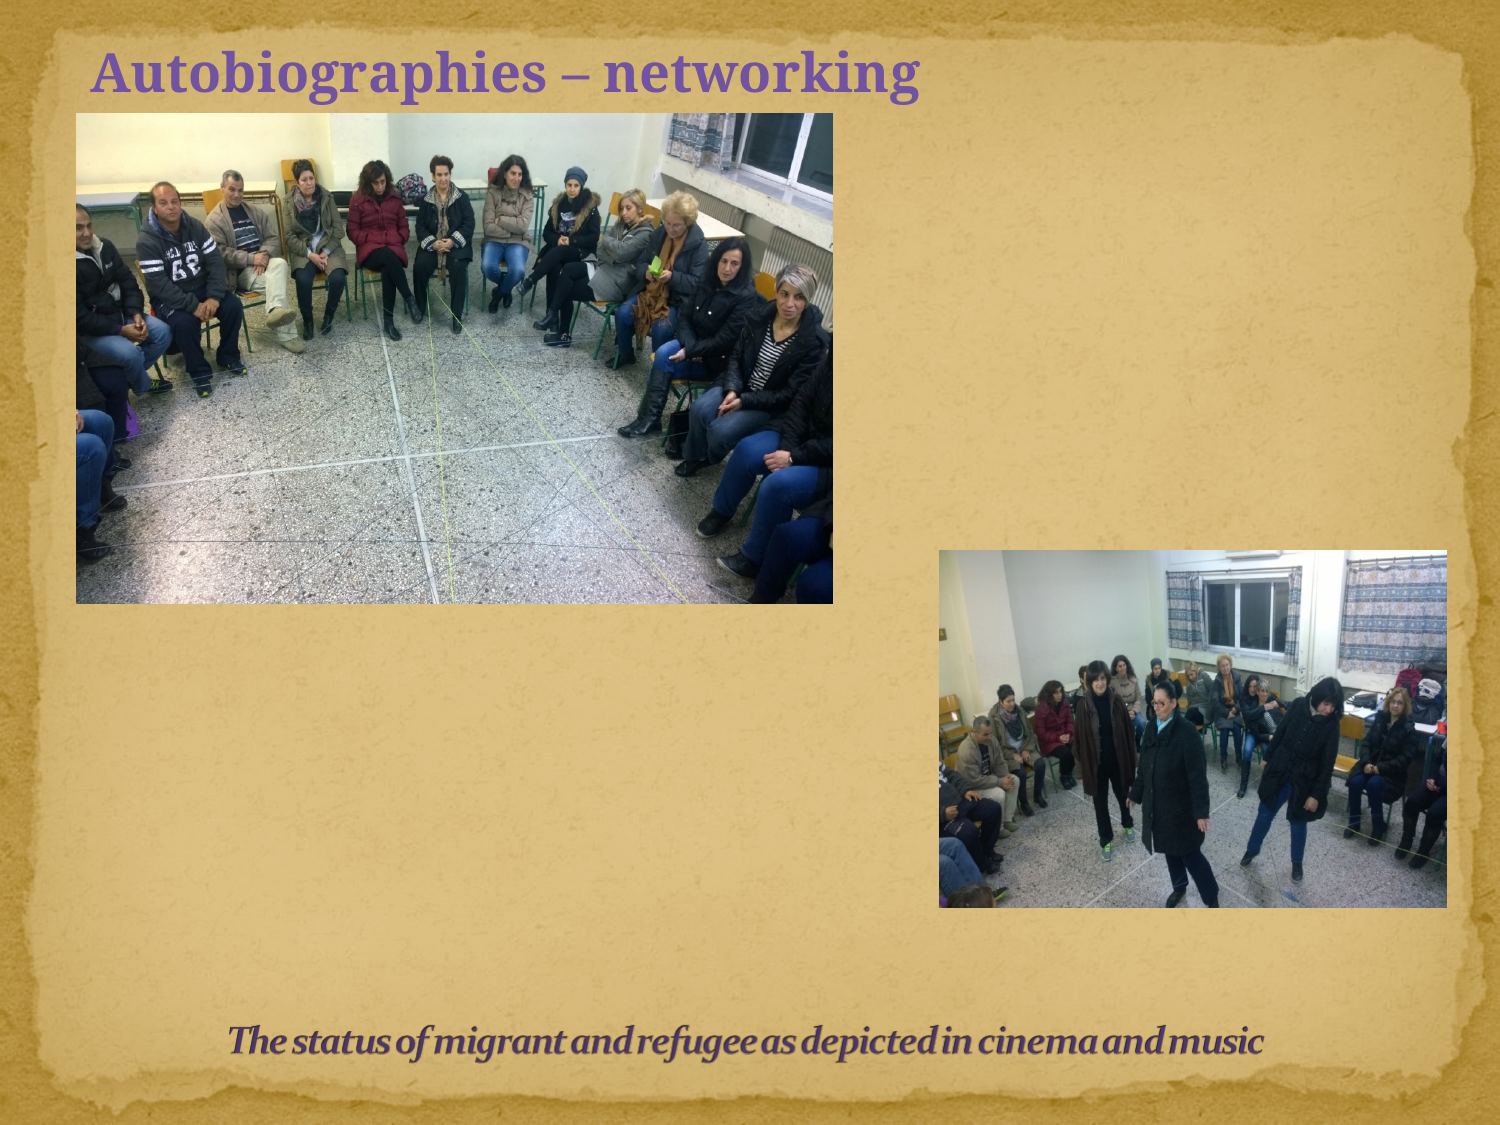

# Autobiographies – networking
Autobiographies – networking